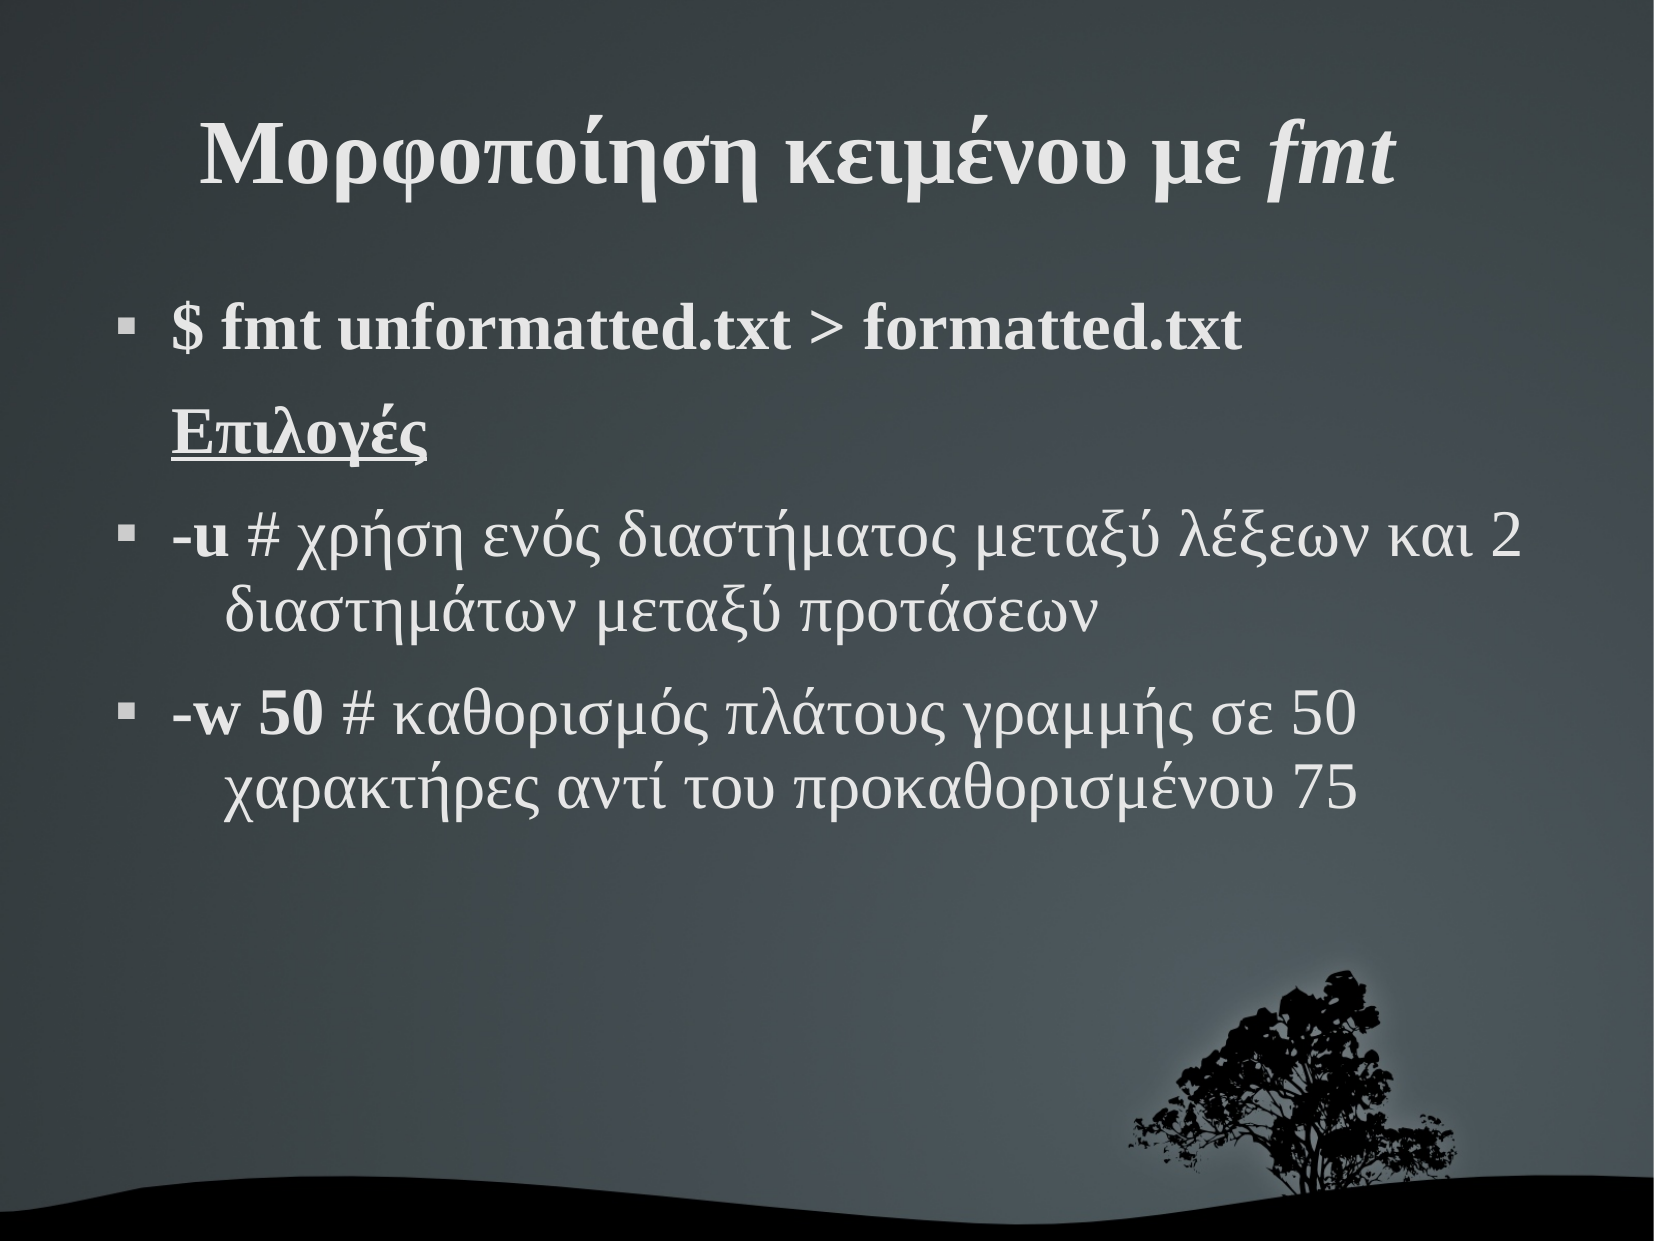

# Μορφοποίηση κειμένου με fmt
$ fmt unformatted.txt > formatted.txt
Επιλογές
-u # χρήση ενός διαστήματος μεταξύ λέξεων και 2 διαστημάτων μεταξύ προτάσεων
-w 50 # καθορισμός πλάτους γραμμής σε 50 χαρακτήρες αντί του προκαθορισμένου 75